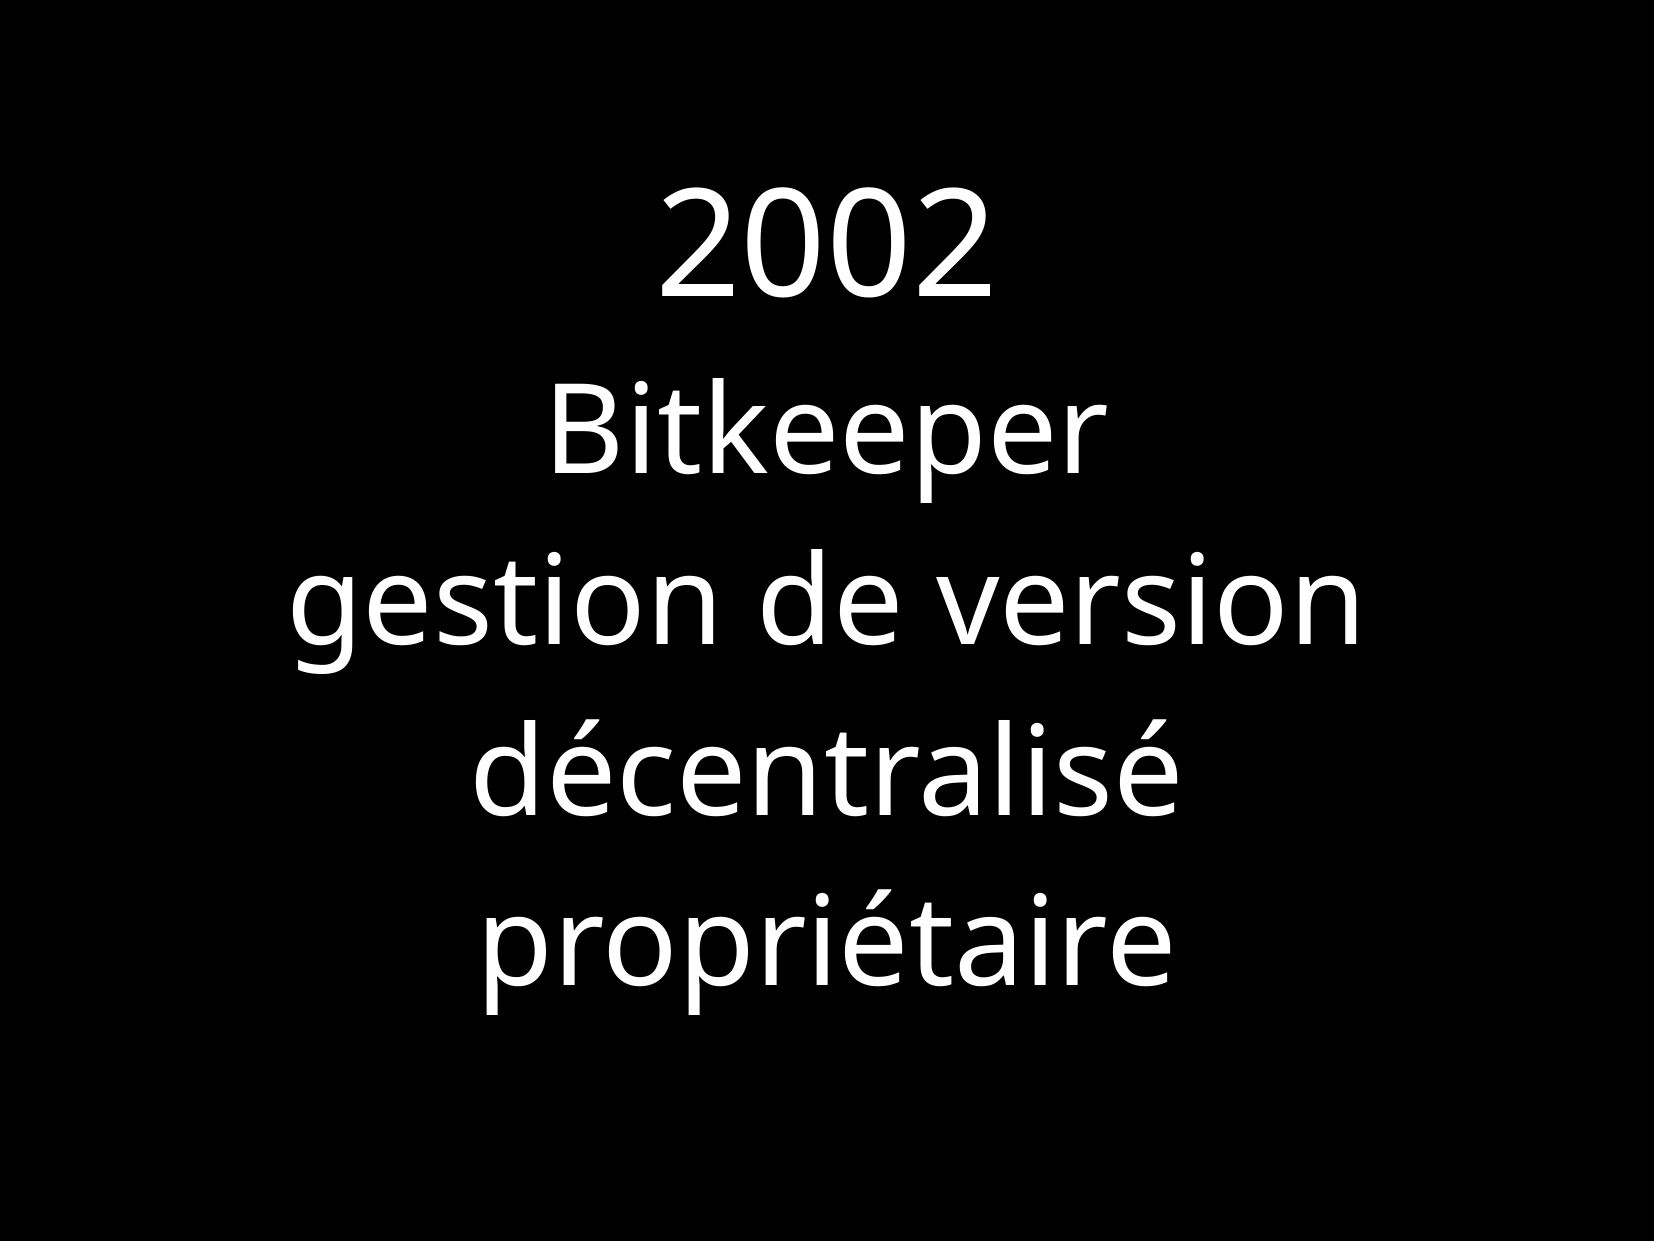

# 2002
Bitkeeper
gestion de version décentralisé
propriétaire